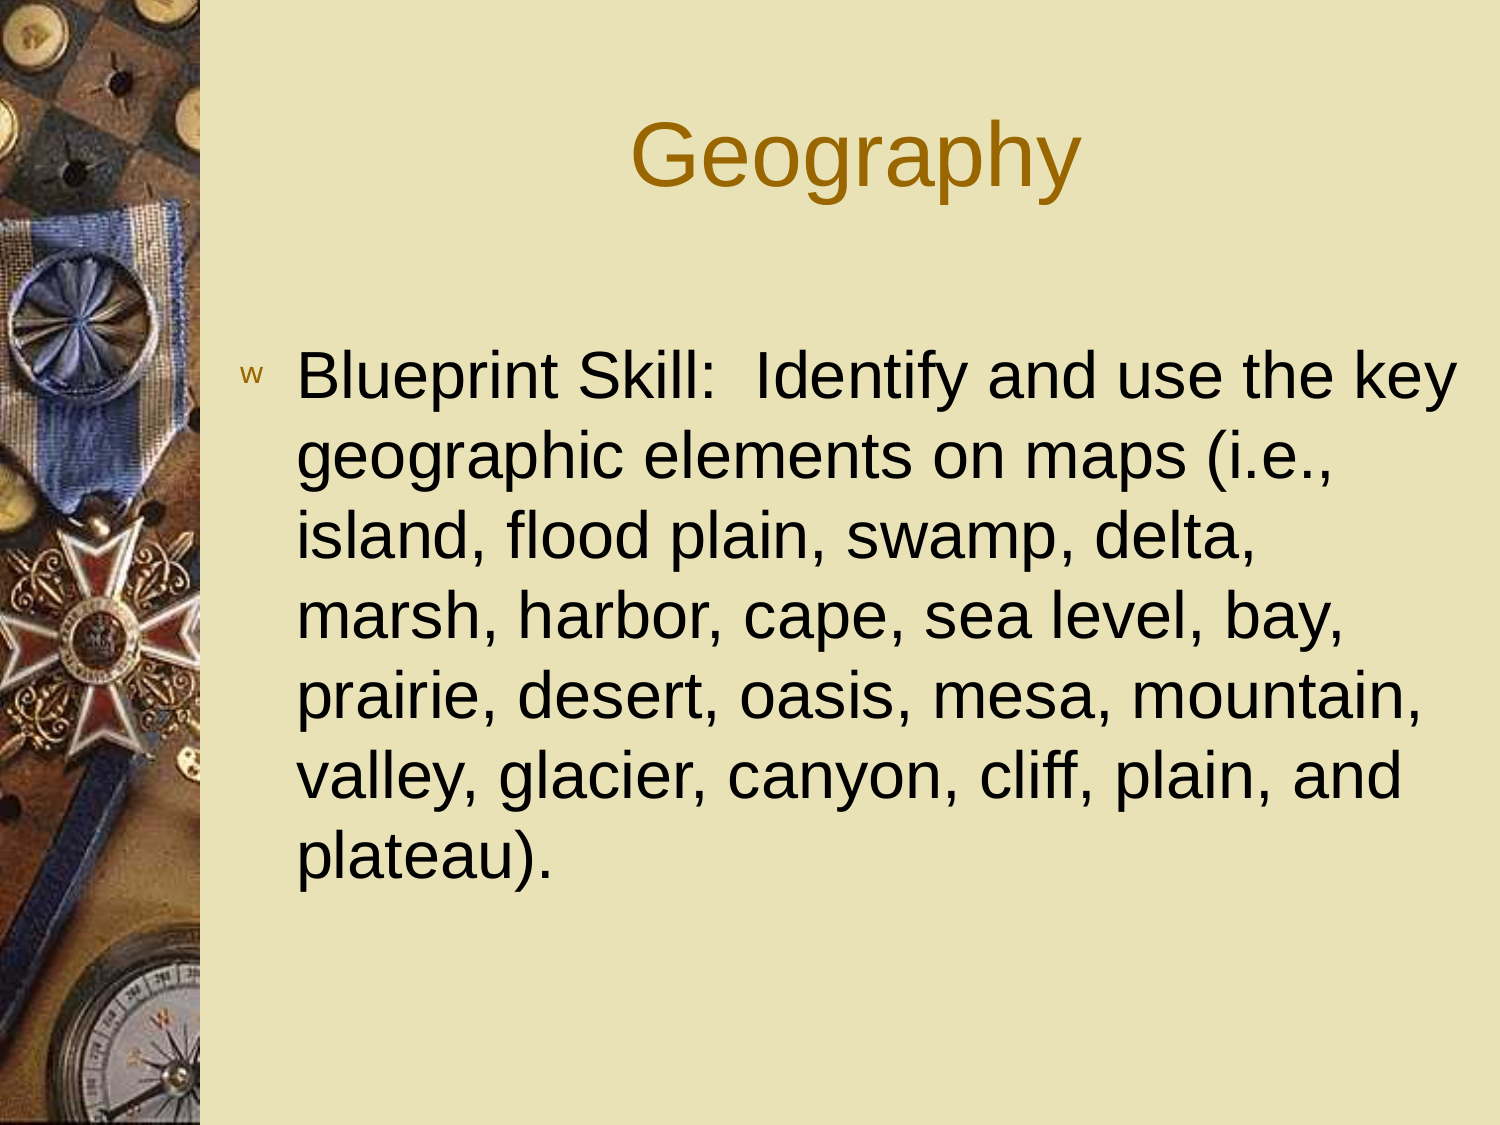

# Geography
Blueprint Skill: Identify and use the key geographic elements on maps (i.e., island, flood plain, swamp, delta, marsh, harbor, cape, sea level, bay, prairie, desert, oasis, mesa, mountain, valley, glacier, canyon, cliff, plain, and plateau).